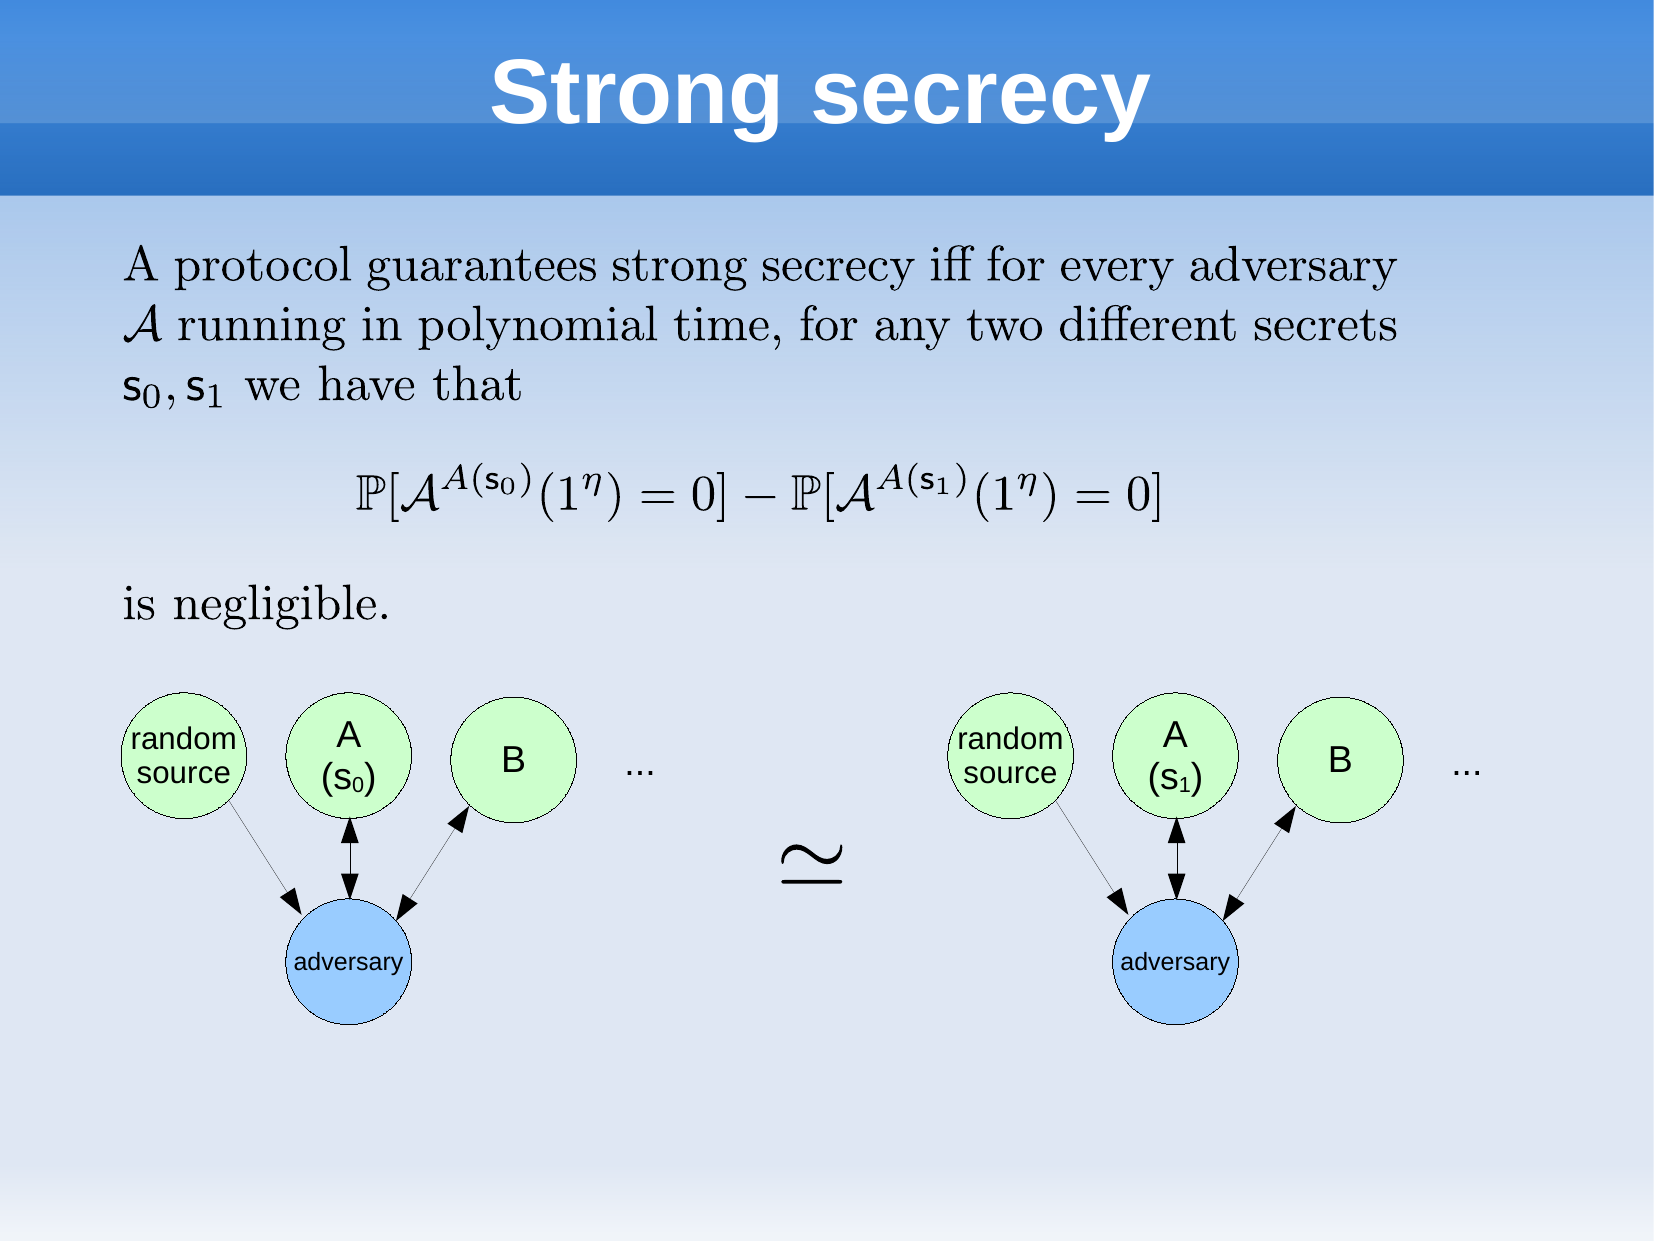

# Strong secrecy
random
source
A
(s0)
B
...
adversary
random
source
A
(s1)
B
...
adversary